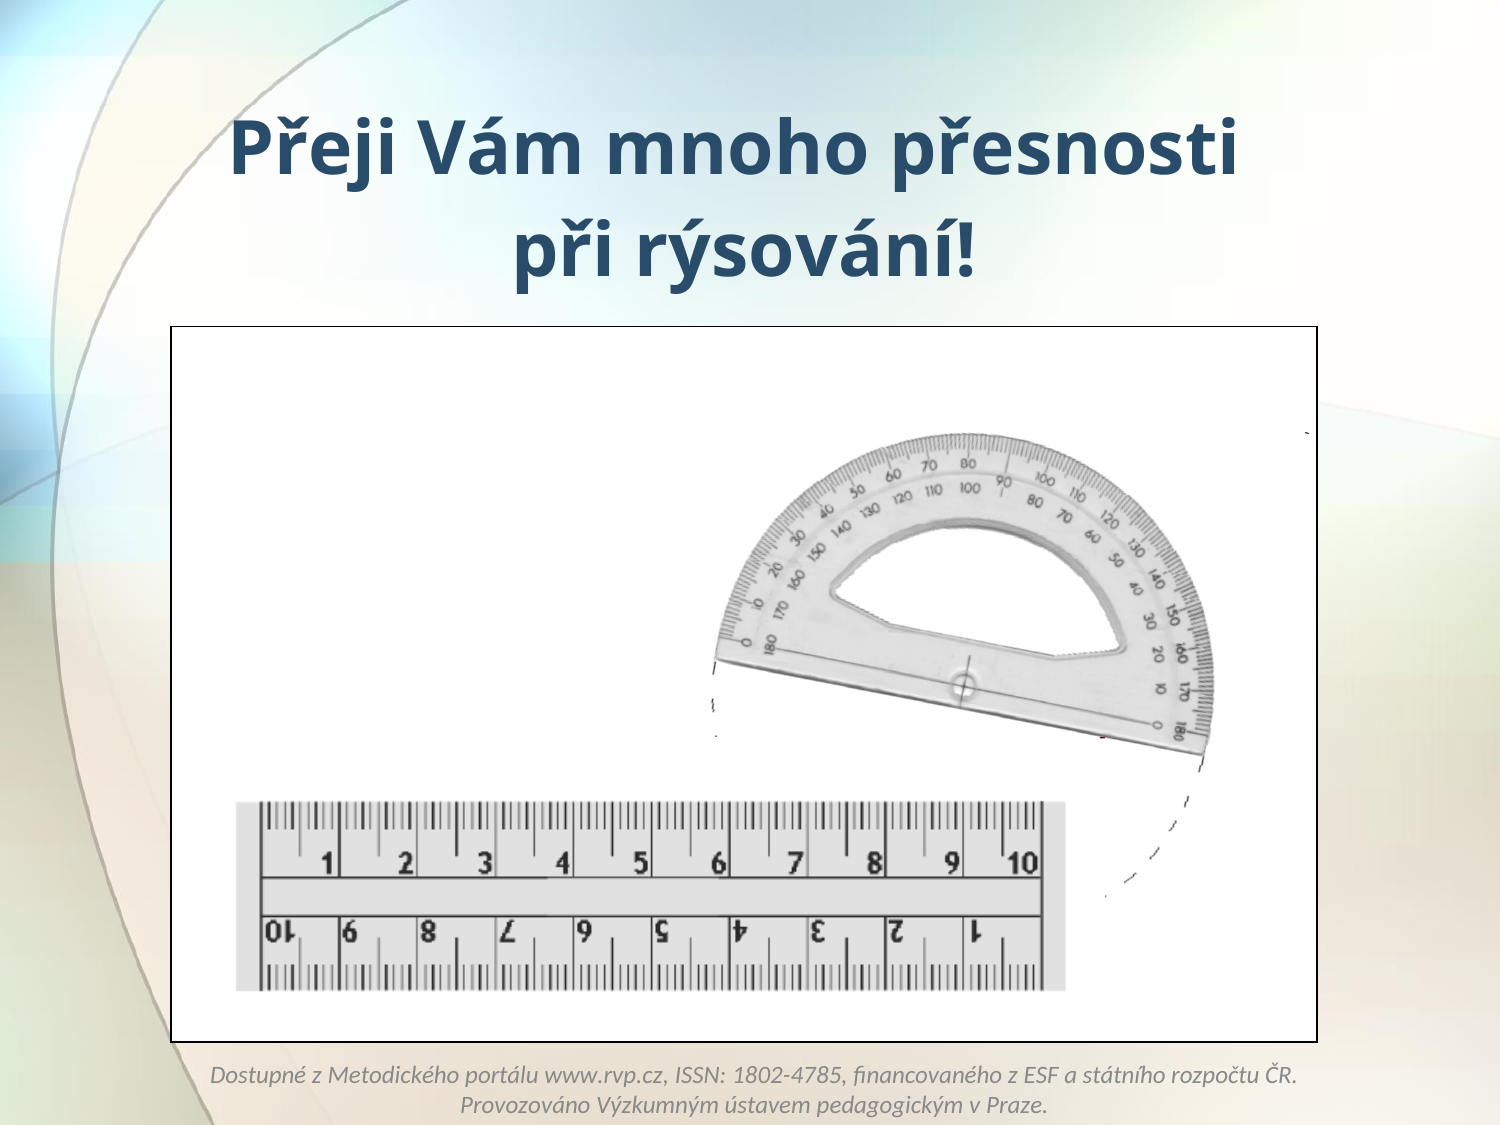

# Přeji Vám mnoho přesnosti při rýsování!